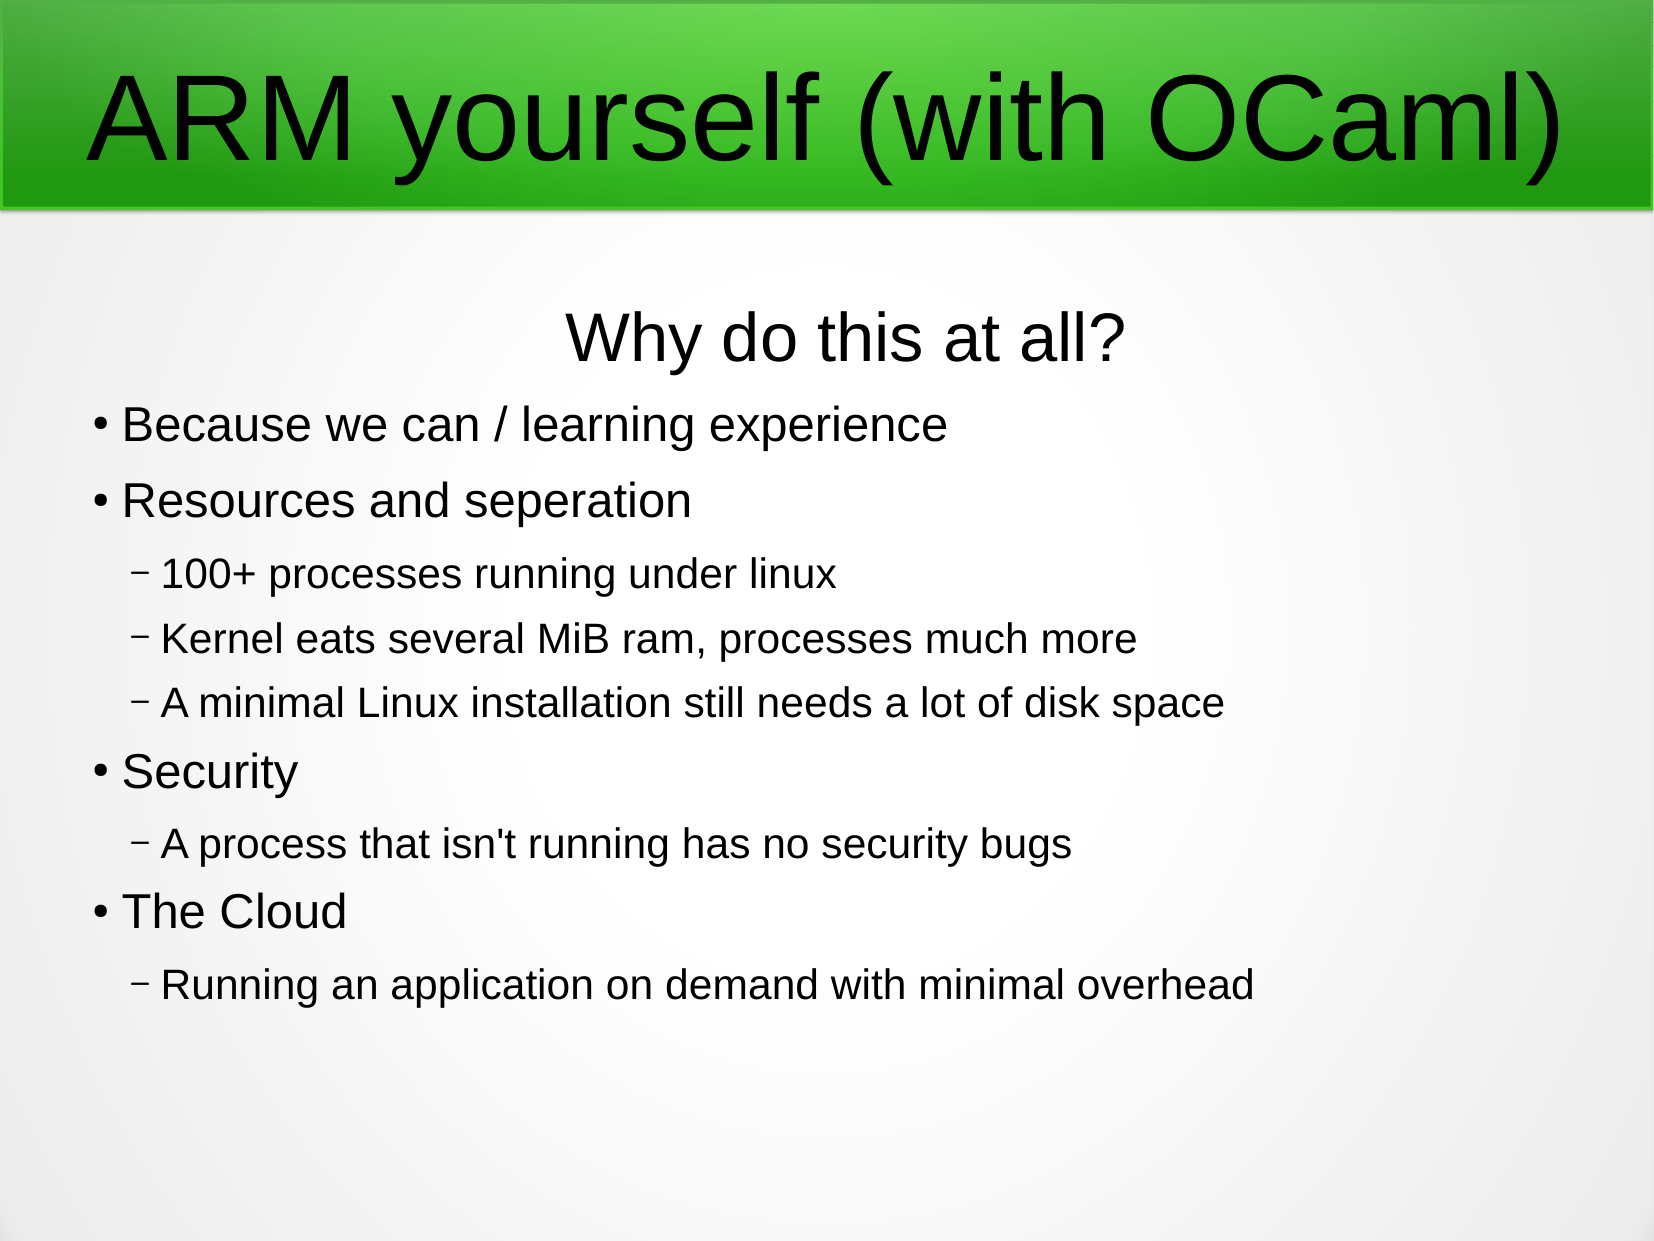

# ARM yourself (with OCaml)
Why do this at all?
Because we can / learning experience
Resources and seperation
100+ processes running under linux
Kernel eats several MiB ram, processes much more
A minimal Linux installation still needs a lot of disk space
Security
A process that isn't running has no security bugs
The Cloud
Running an application on demand with minimal overhead